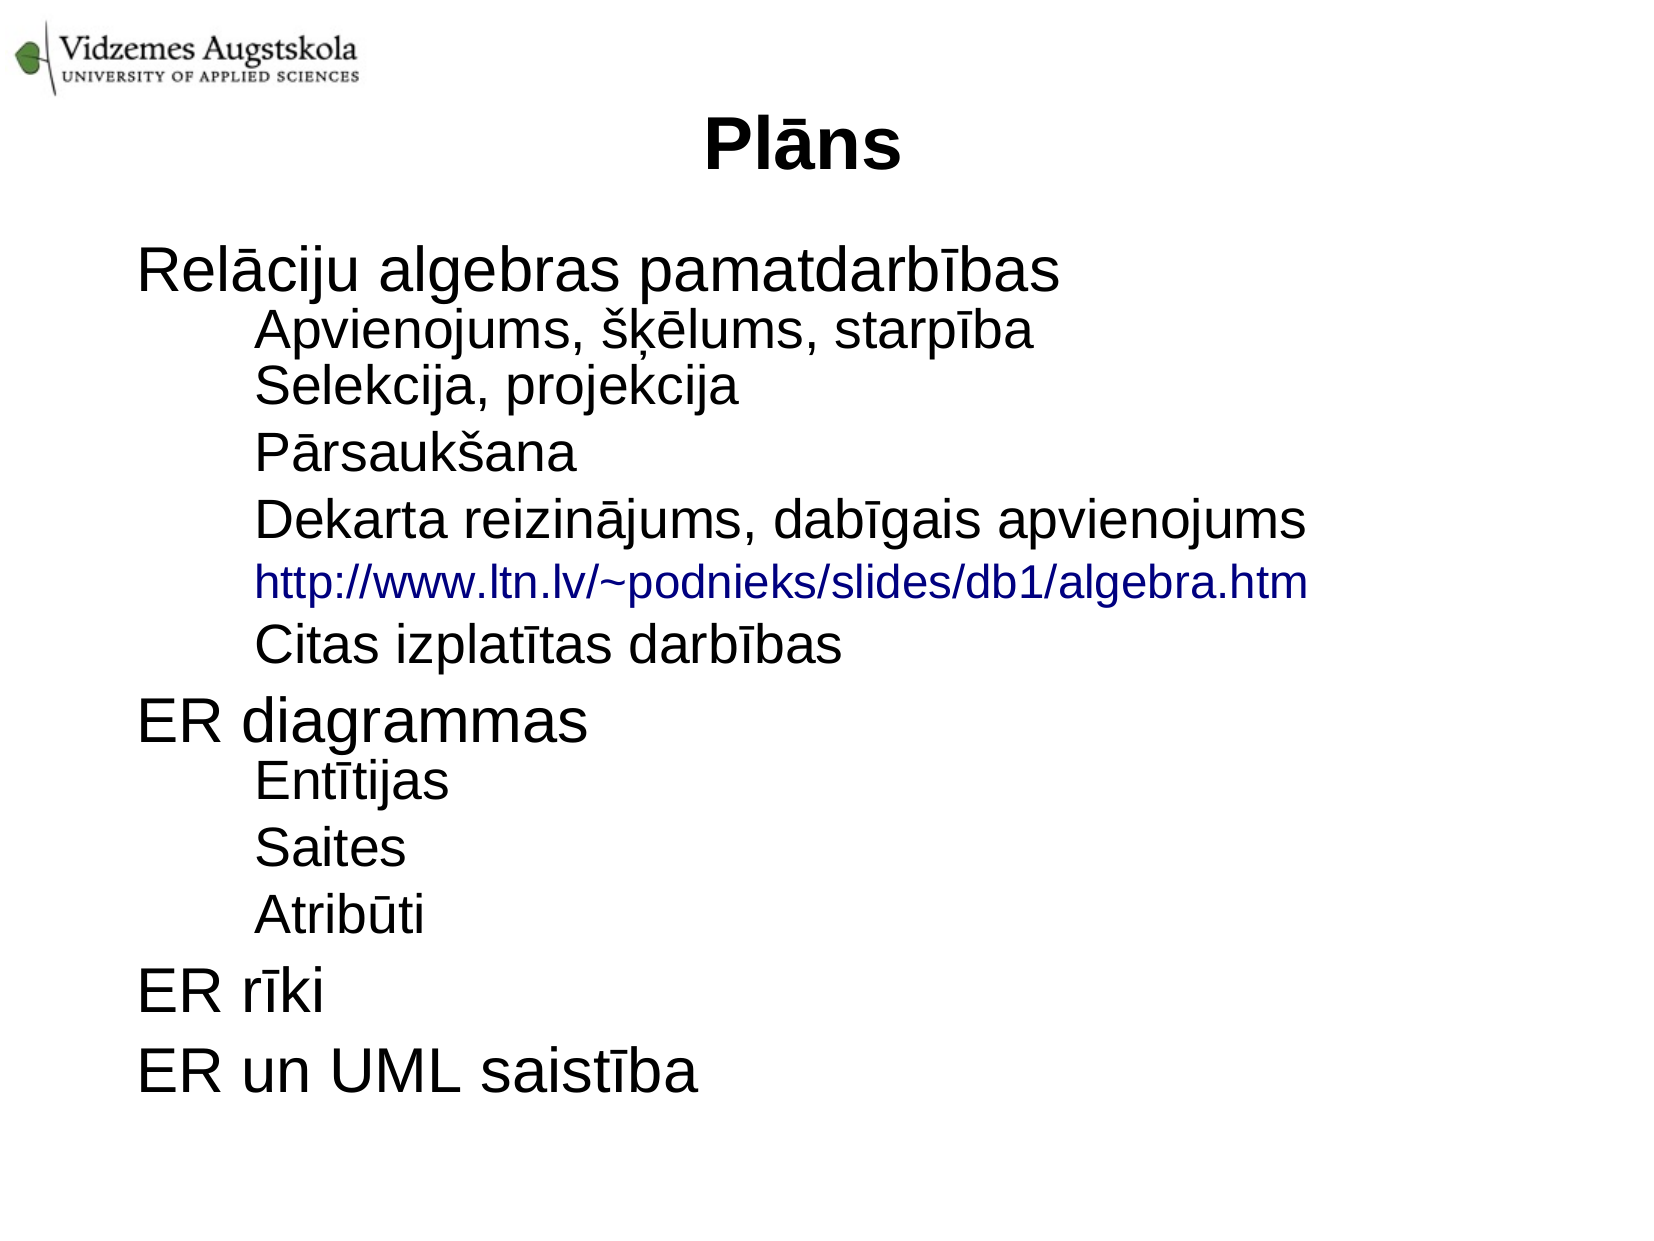

# Plāns
Relāciju algebras pamatdarbības
Apvienojums, šķēlums, starpība
Selekcija, projekcija
Pārsaukšana
Dekarta reizinājums, dabīgais apvienojums
http://www.ltn.lv/~podnieks/slides/db1/algebra.htm
Citas izplatītas darbības
ER diagrammas
Entītijas
Saites
Atribūti
ER rīki
ER un UML saistība